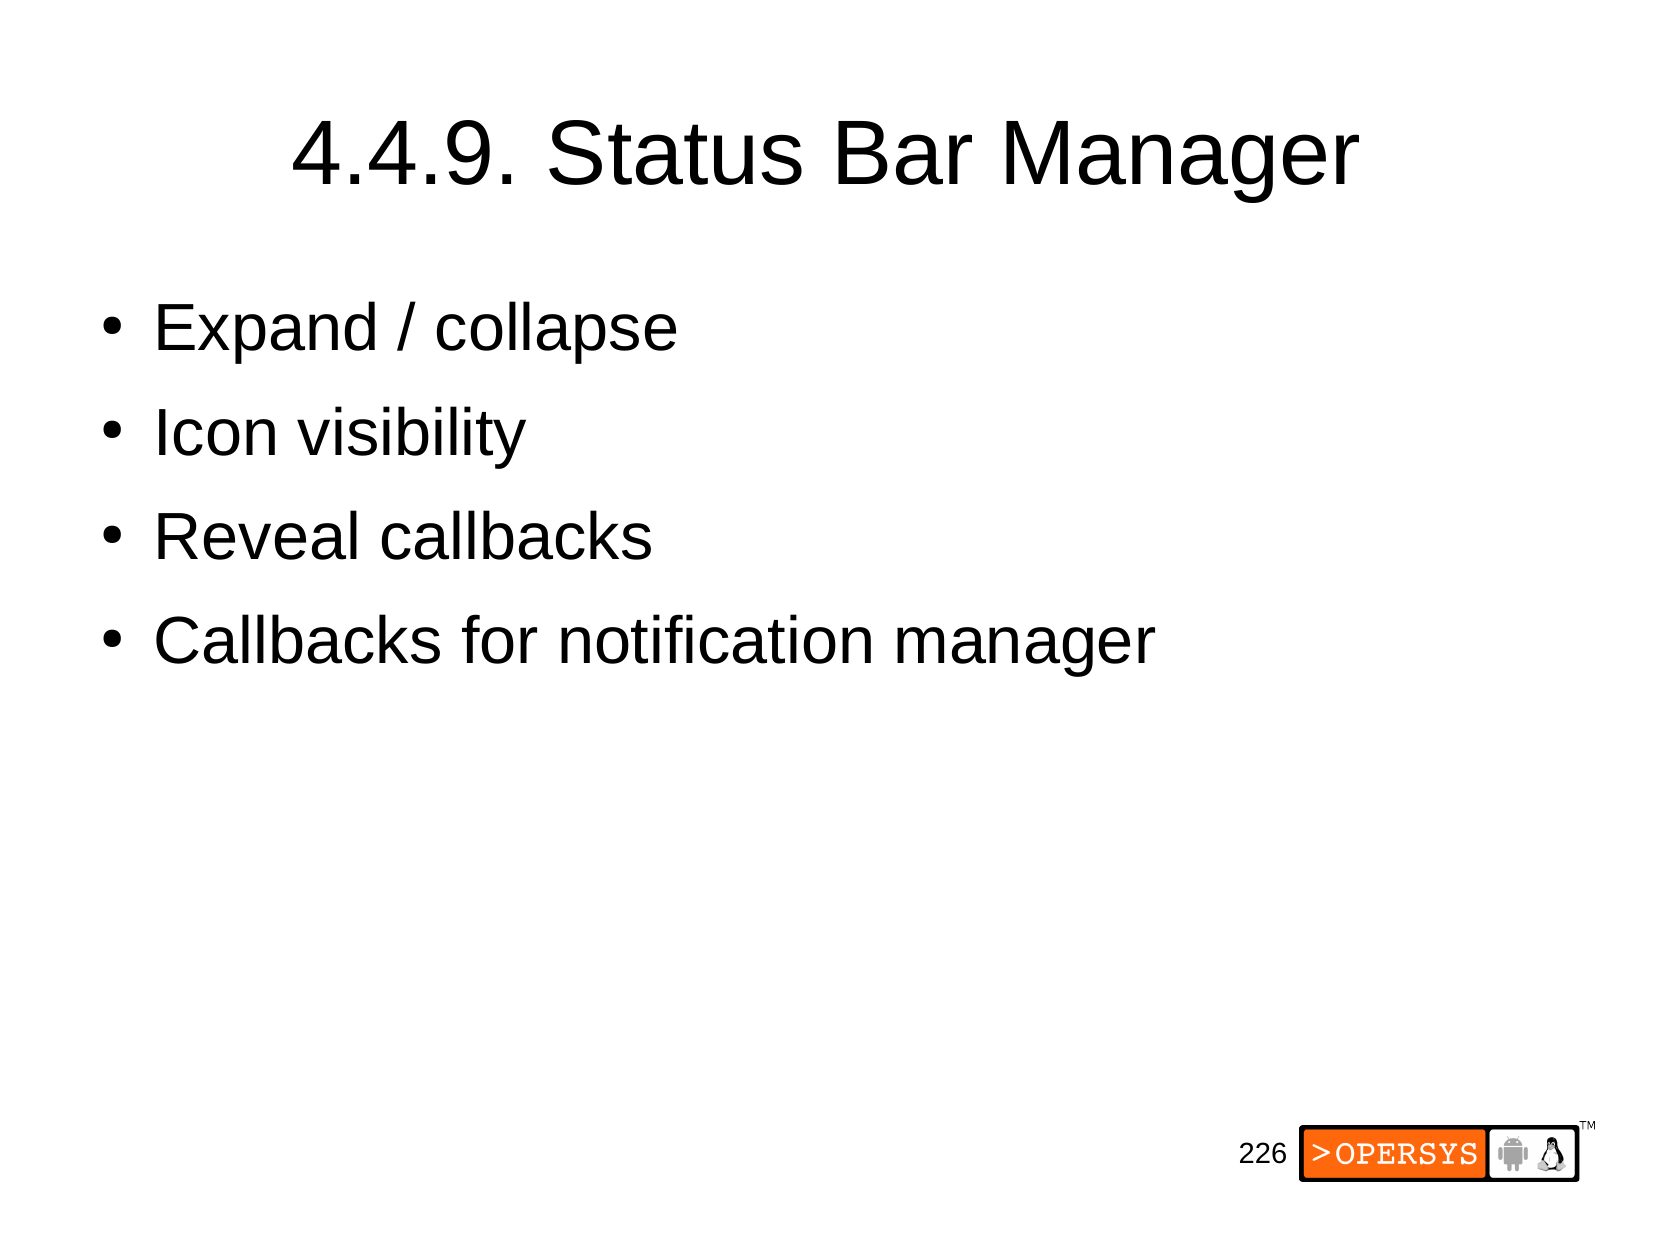

# 4.4.9. Status Bar Manager
Expand / collapse
Icon visibility
Reveal callbacks
Callbacks for notification manager